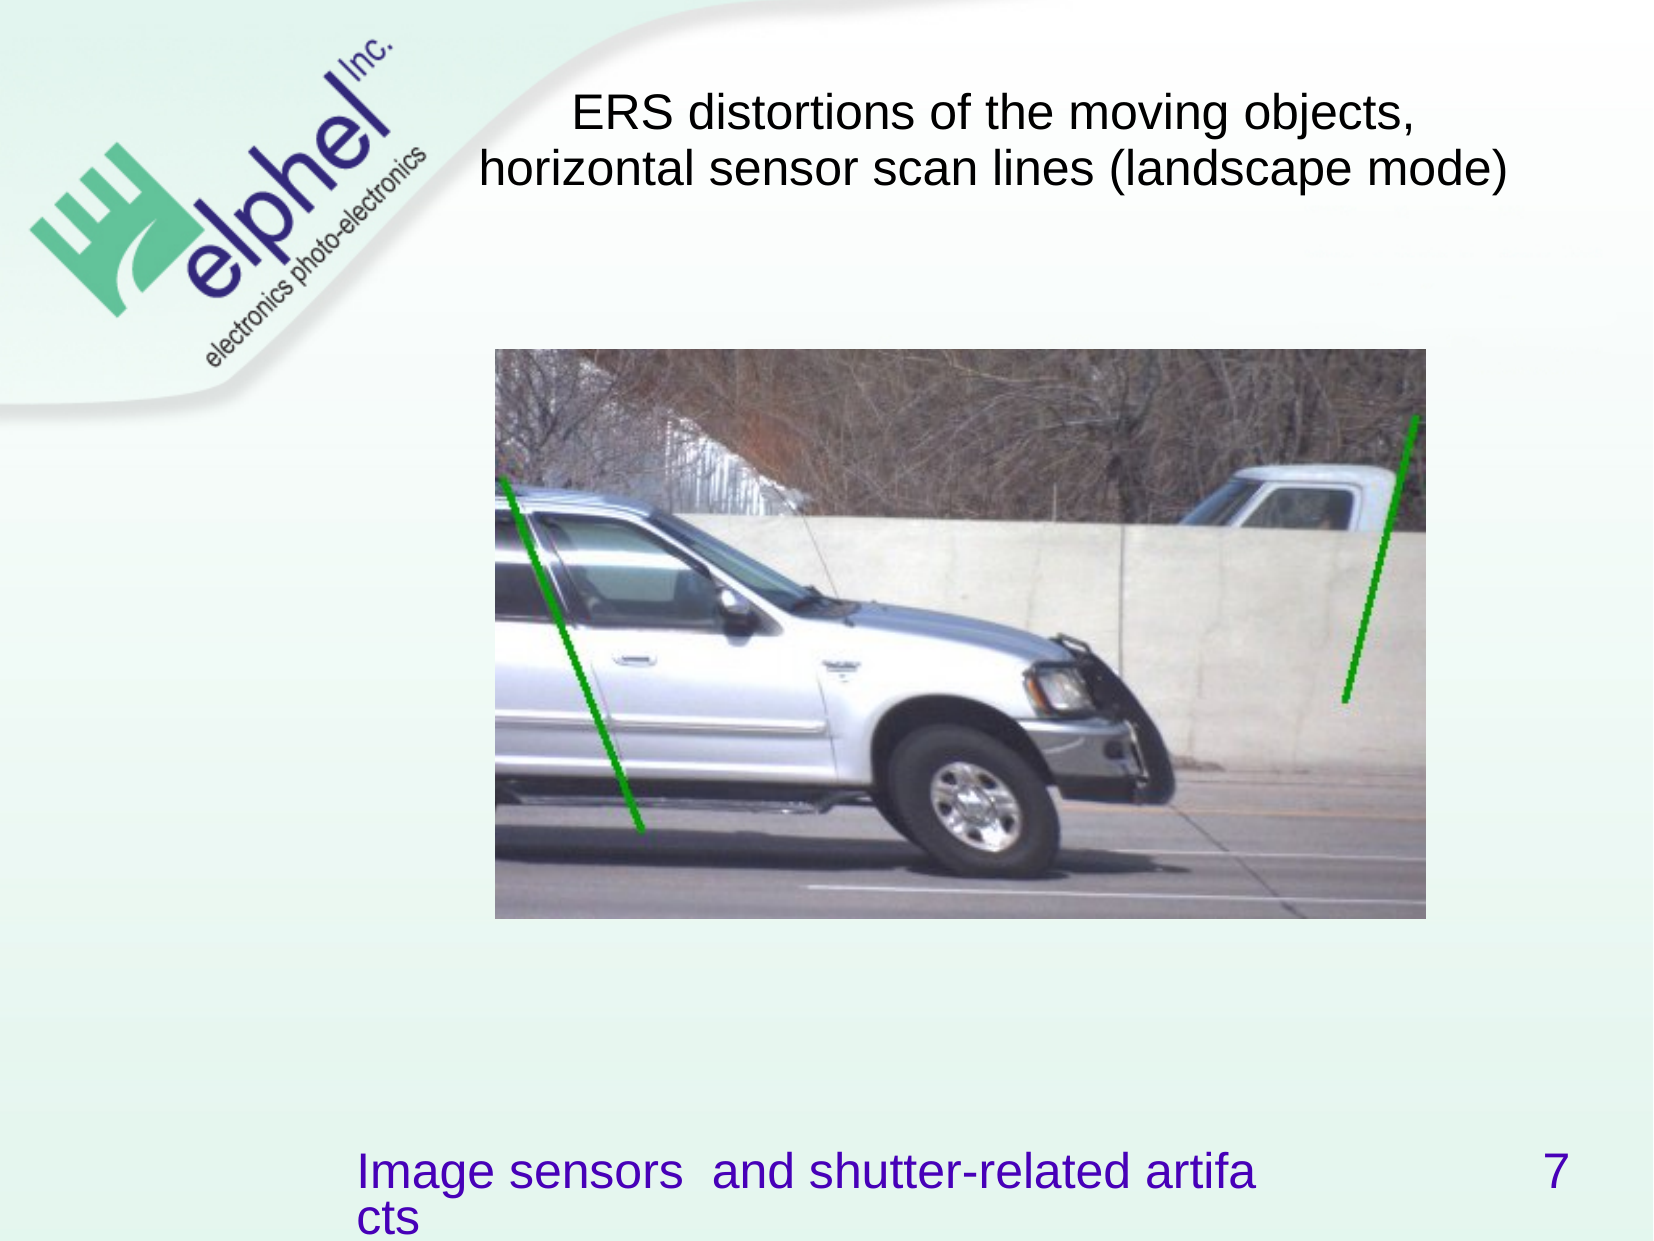

# ERS distortions of the moving objects, horizontal sensor scan lines (landscape mode)
Image sensors and shutter-related artifacts
7